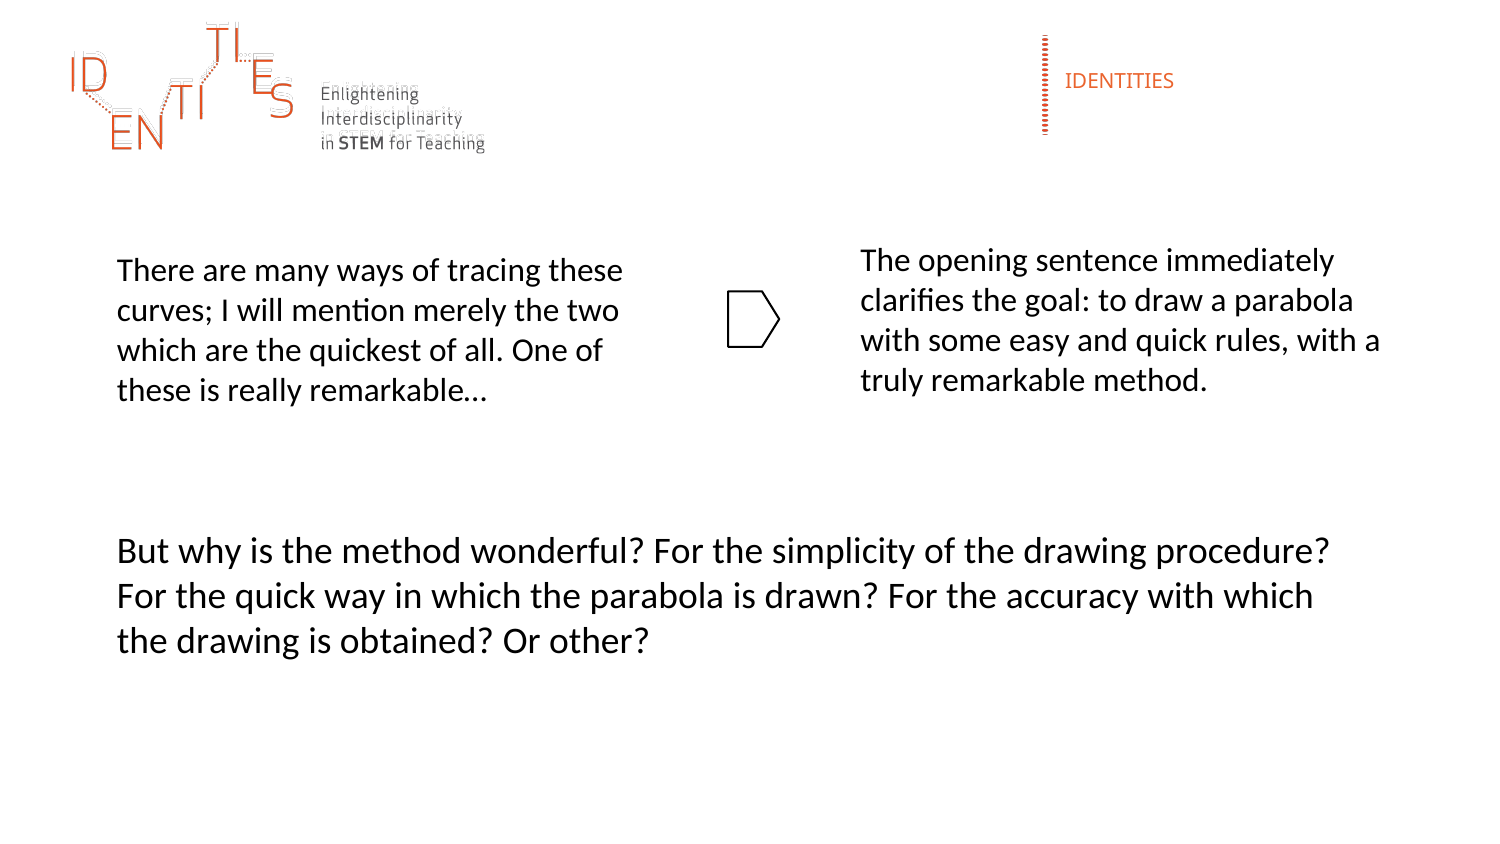

IDENTITIES
The opening sentence immediately clarifies the goal: to draw a parabola with some easy and quick rules, with a truly remarkable method.
There are many ways of tracing these curves; I will mention merely the two which are the quickest of all. One of these is really remarkable…
But why is the method wonderful? For the simplicity of the drawing procedure? For the quick way in which the parabola is drawn? For the accuracy with which the drawing is obtained? Or other?